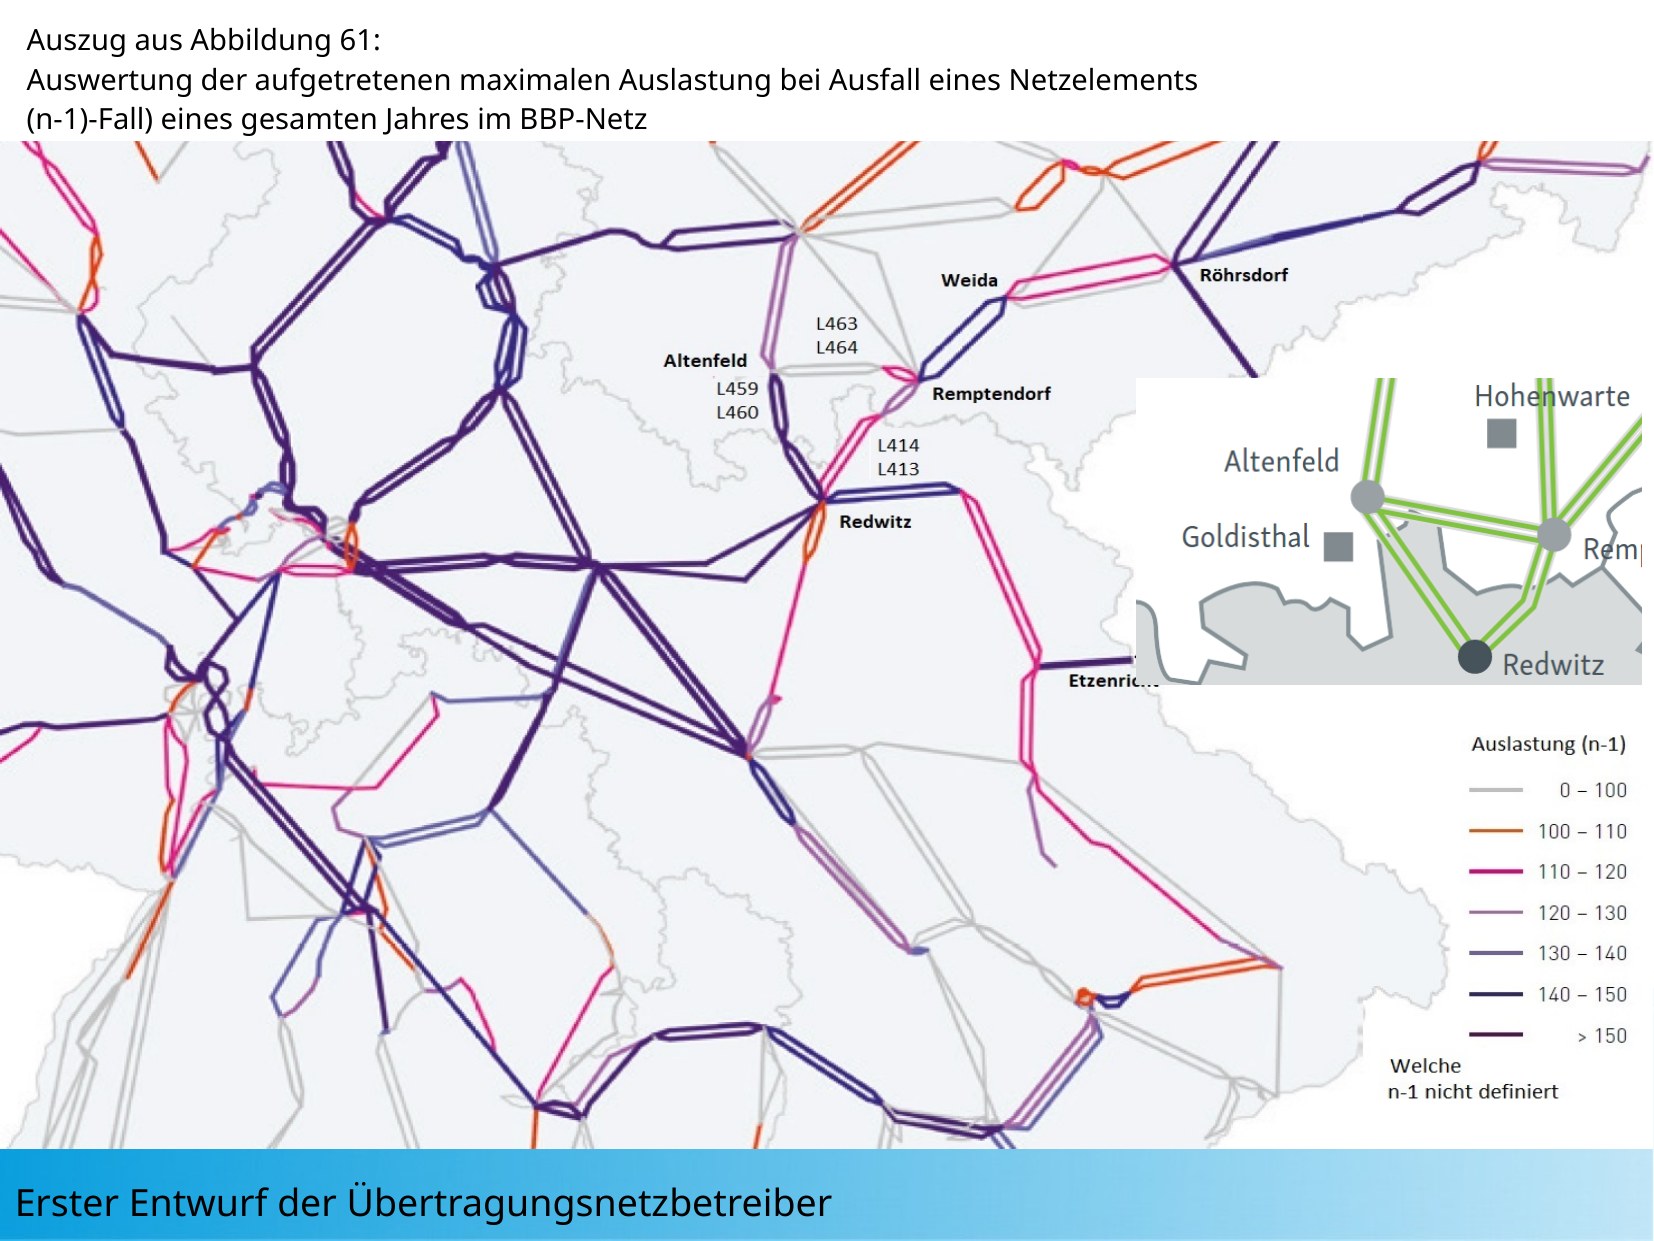

Auszug aus Abbildung 61:
Auswertung der aufgetretenen maximalen Auslastung bei Ausfall eines Netzelements
(n-1)-Fall) eines gesamten Jahres im BBP-Netz
Erster Entwurf der Übertragungsnetzbetreiber